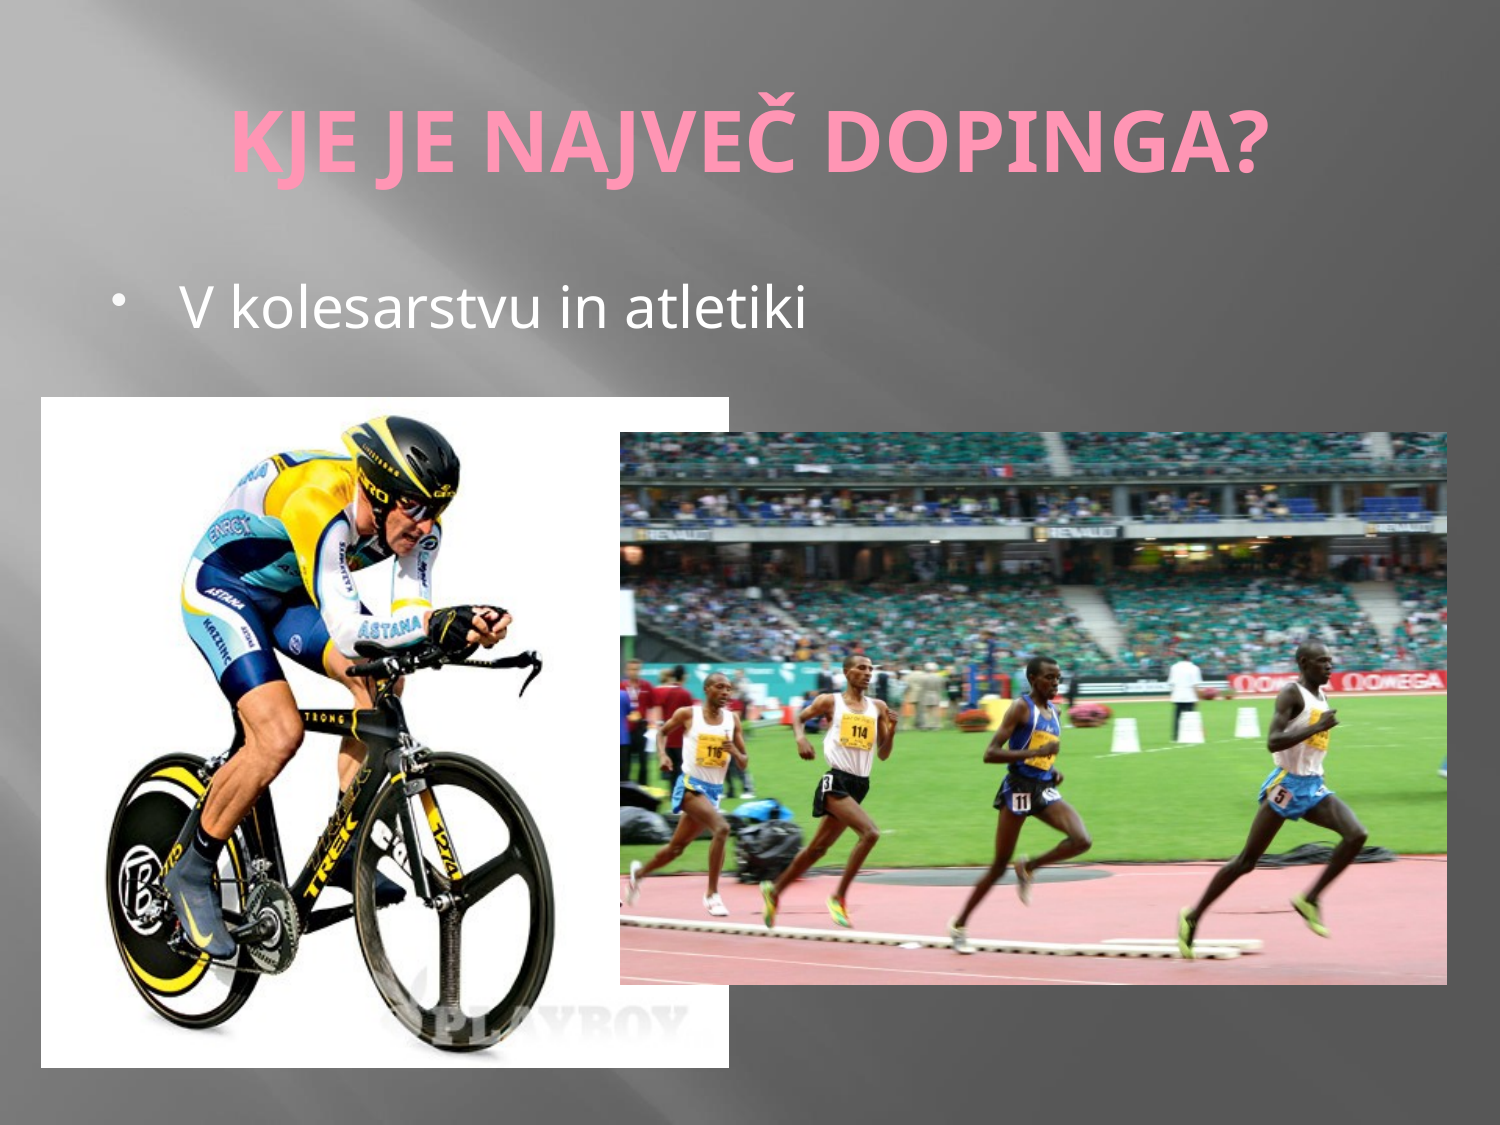

# KJE JE NAJVEČ DOPINGA?
V kolesarstvu in atletiki